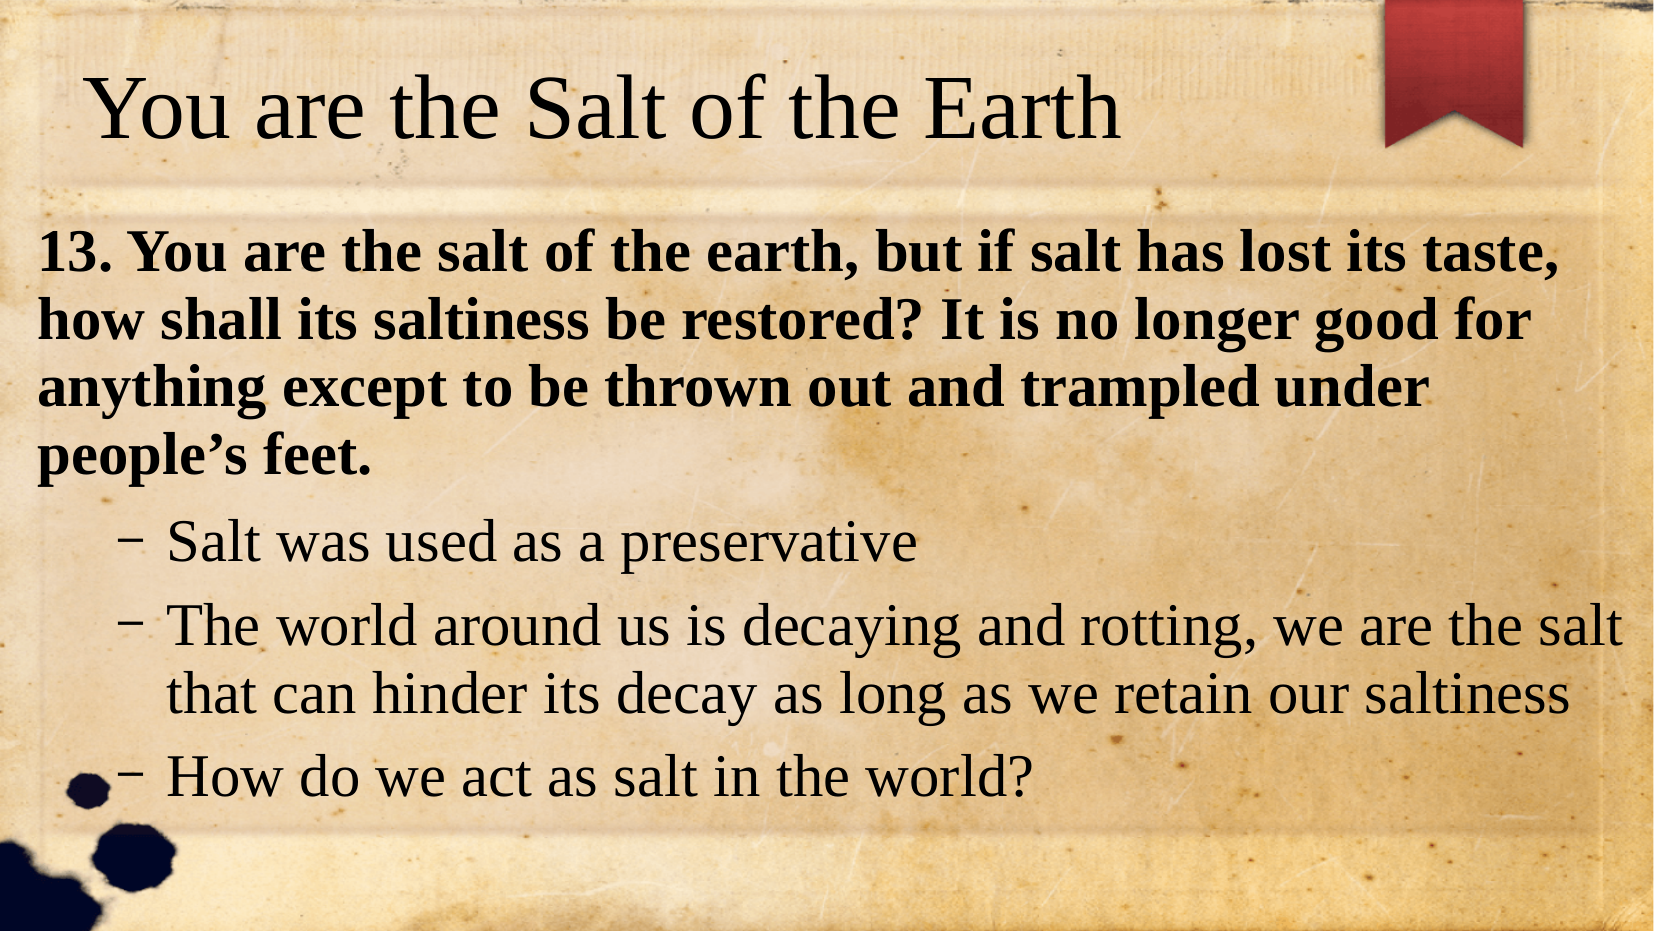

# You are the Salt of the Earth
13. You are the salt of the earth, but if salt has lost its taste, how shall its saltiness be restored? It is no longer good for anything except to be thrown out and trampled under people’s feet.
Salt was used as a preservative
The world around us is decaying and rotting, we are the salt that can hinder its decay as long as we retain our saltiness
How do we act as salt in the world?